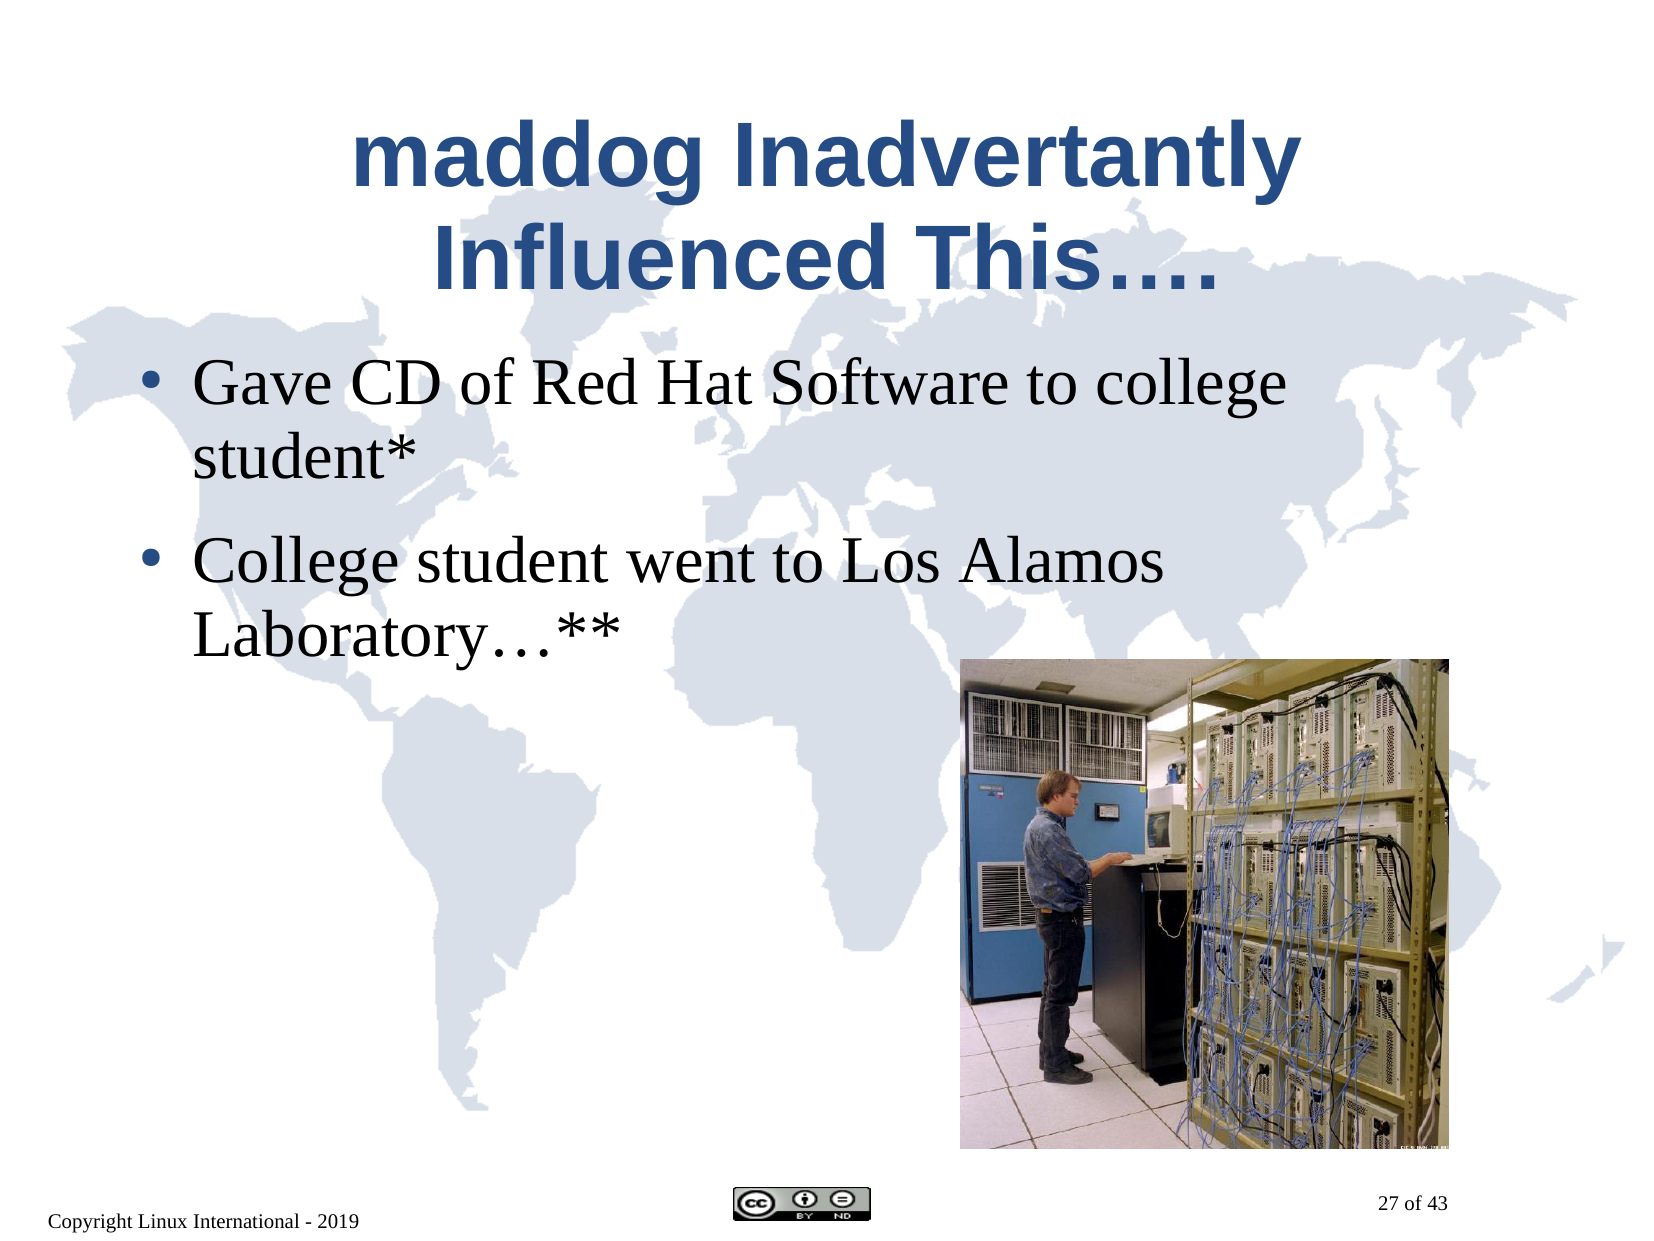

# maddog Inadvertantly Influenced This….
Gave CD of Red Hat Software to college student*
College student went to Los Alamos Laboratory…**